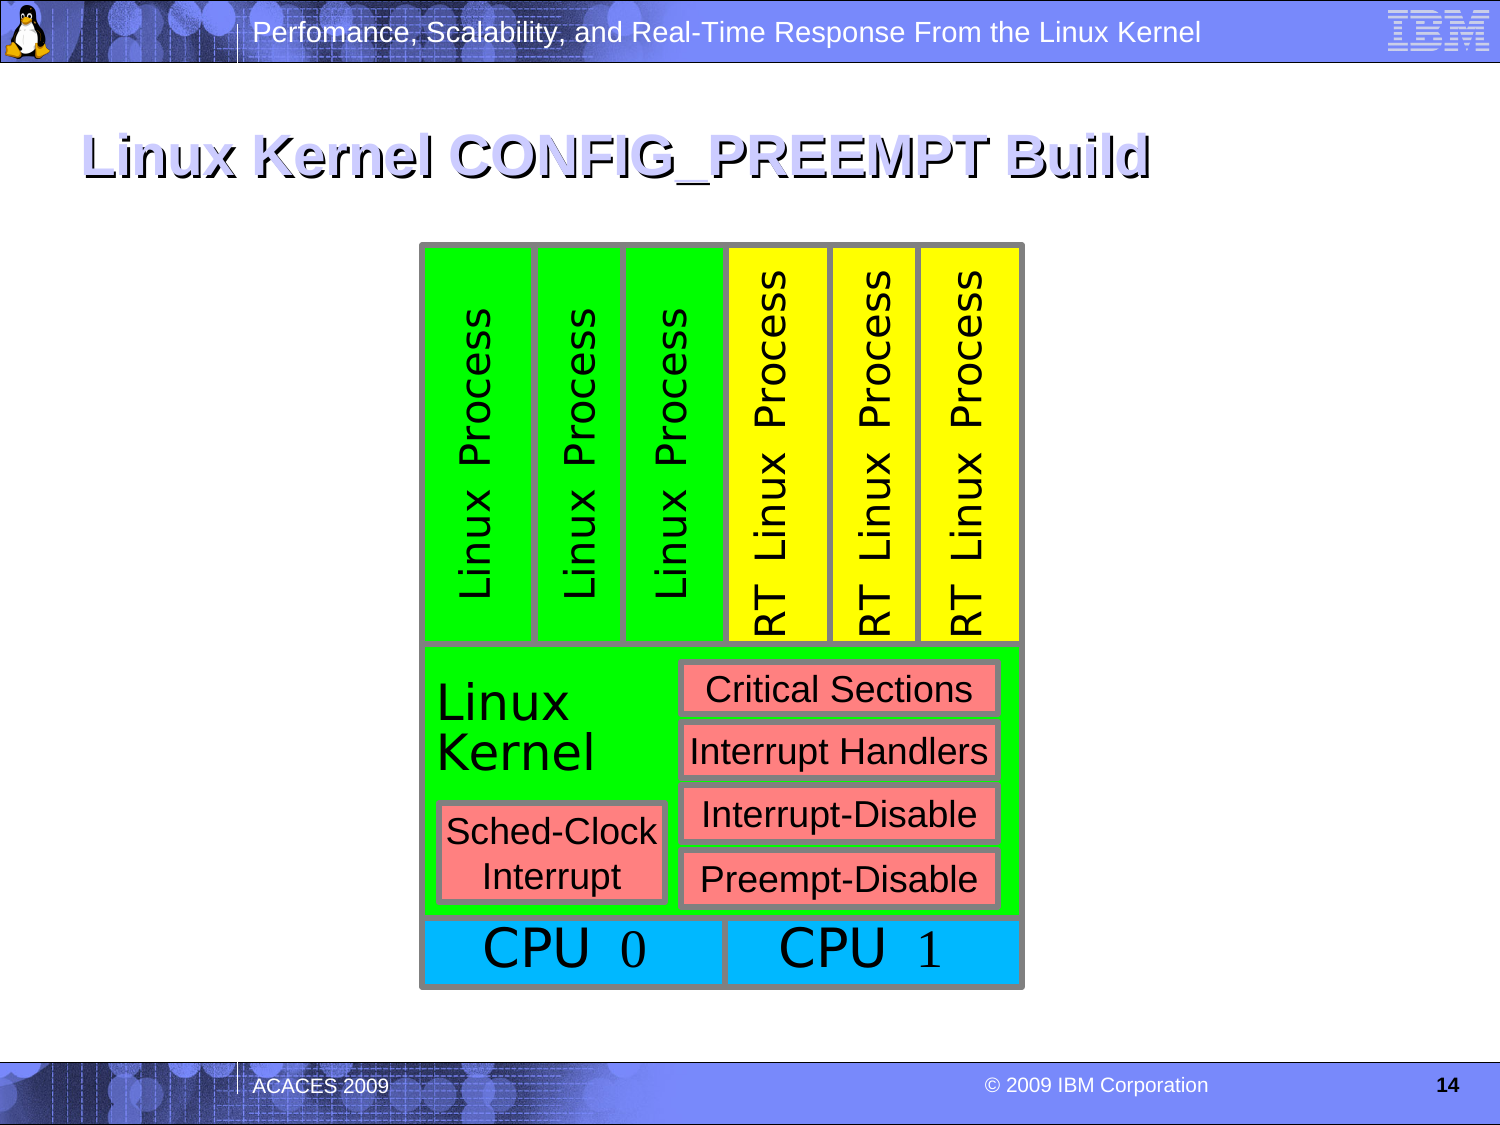

# Linux Kernel CONFIG_PREEMPT Build
Linux Process
RT Linux Process
Linux Process
Linux Process
RT Linux Process
RT Linux Process
Critical Sections
Linux
Kernel
Interrupt Handlers
Interrupt-Disable
Sched-Clock
Interrupt
Preempt-Disable
CPU 0
CPU 1
14